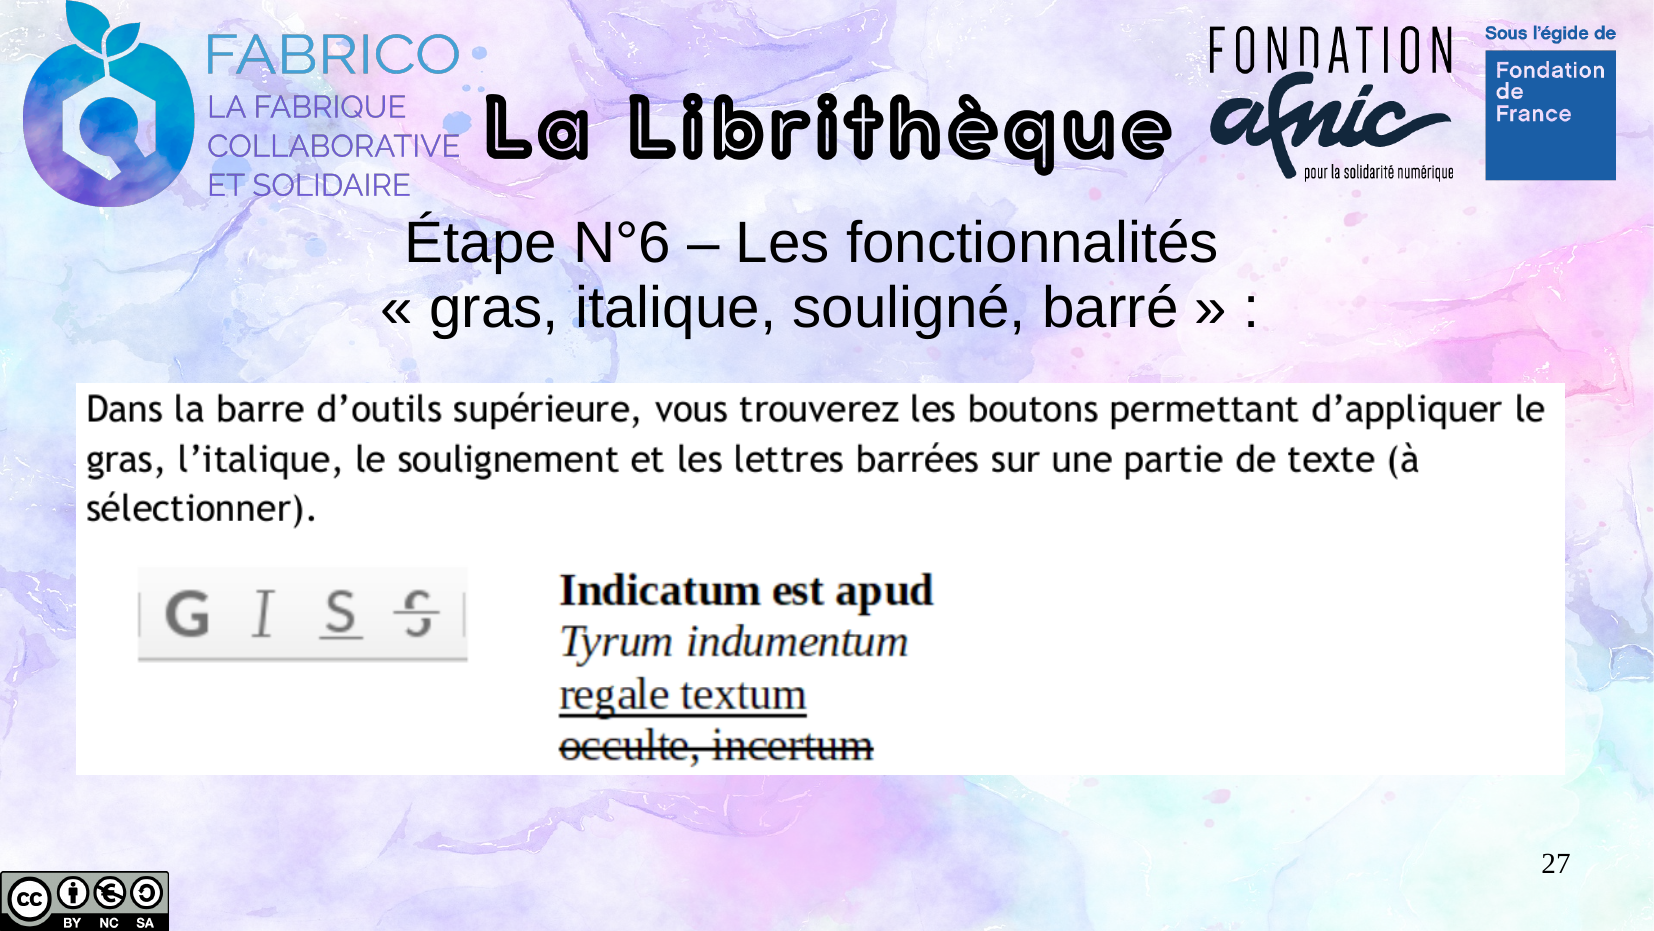

# Étape N°6 – Les fonctionnalités
« gras, italique, souligné, barré » :
27